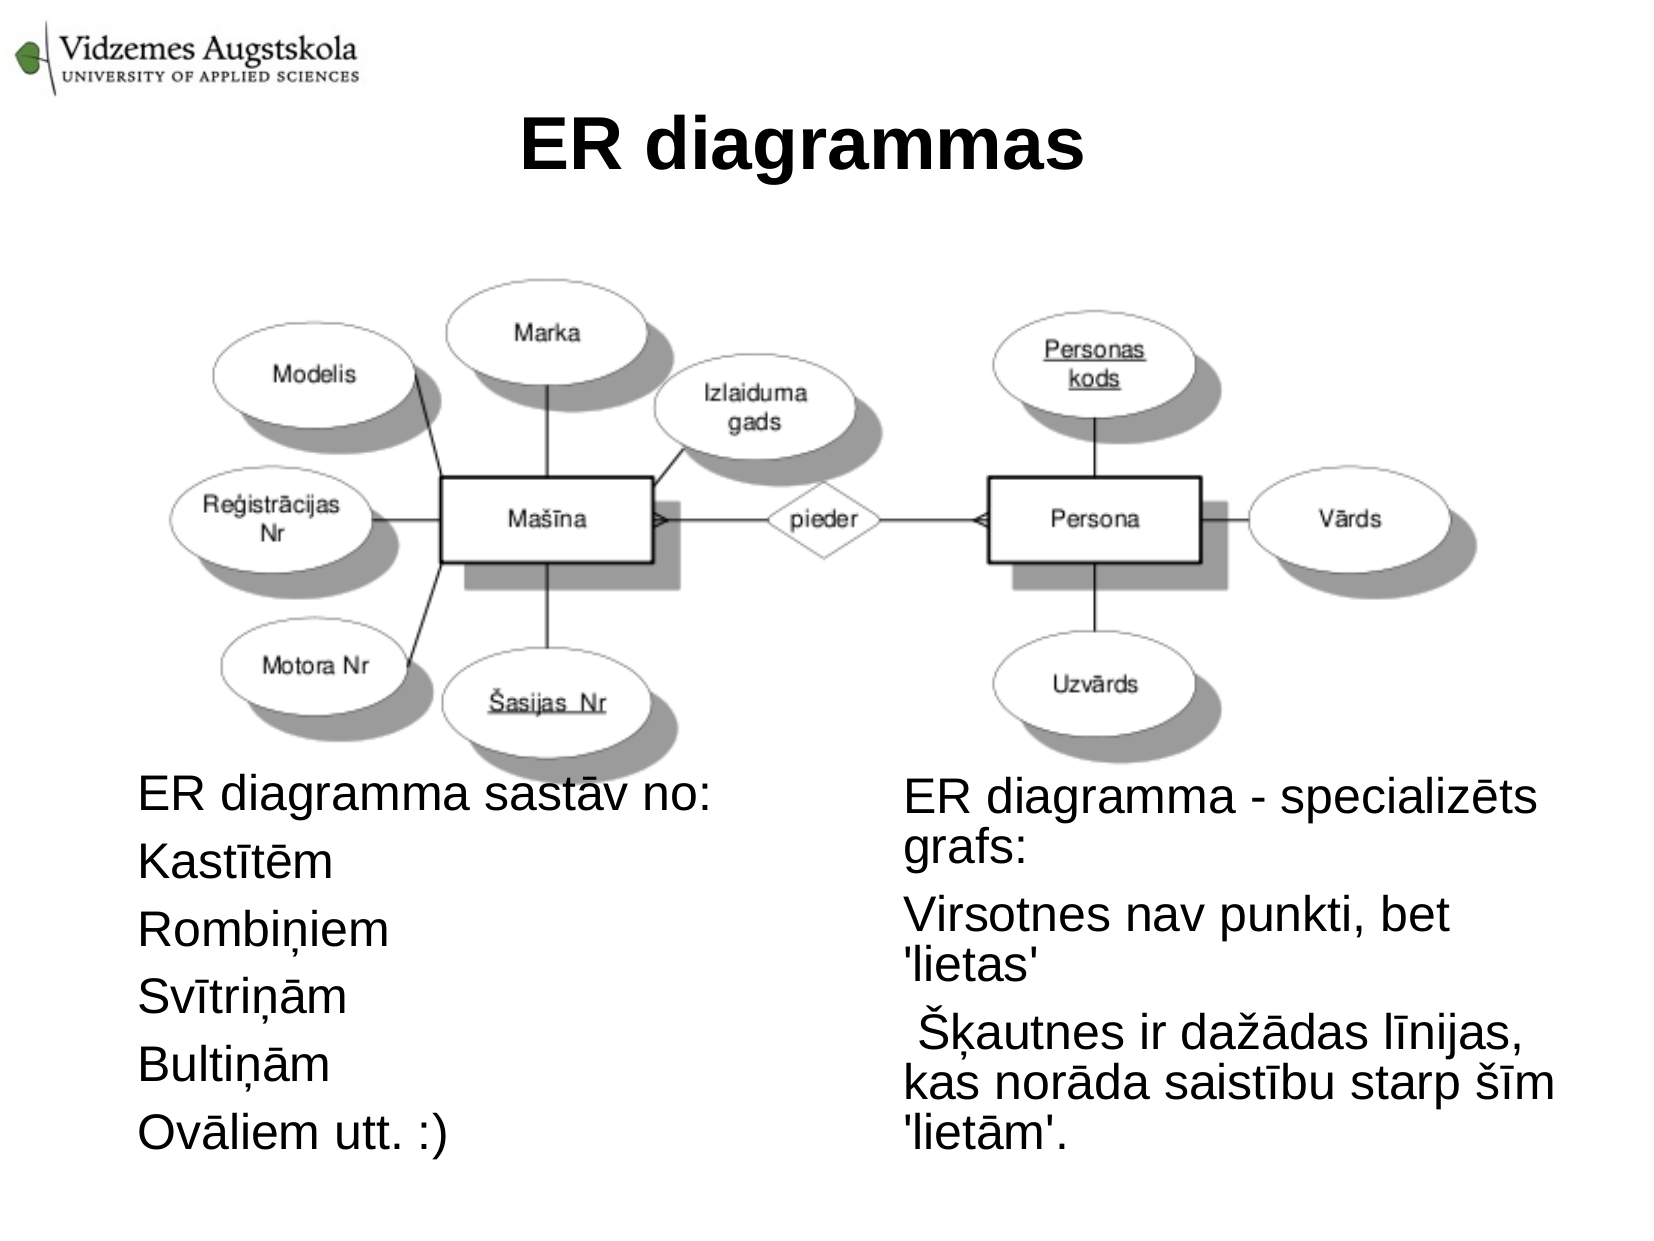

# ER diagrammas
ER diagramma sastāv no:
Kastītēm
Rombiņiem
Svītriņām
Bultiņām
Ovāliem utt. :)
ER diagramma - specializēts grafs:
Virsotnes nav punkti, bet 'lietas'
 Šķautnes ir dažādas līnijas, kas norāda saistību starp šīm 'lietām'.